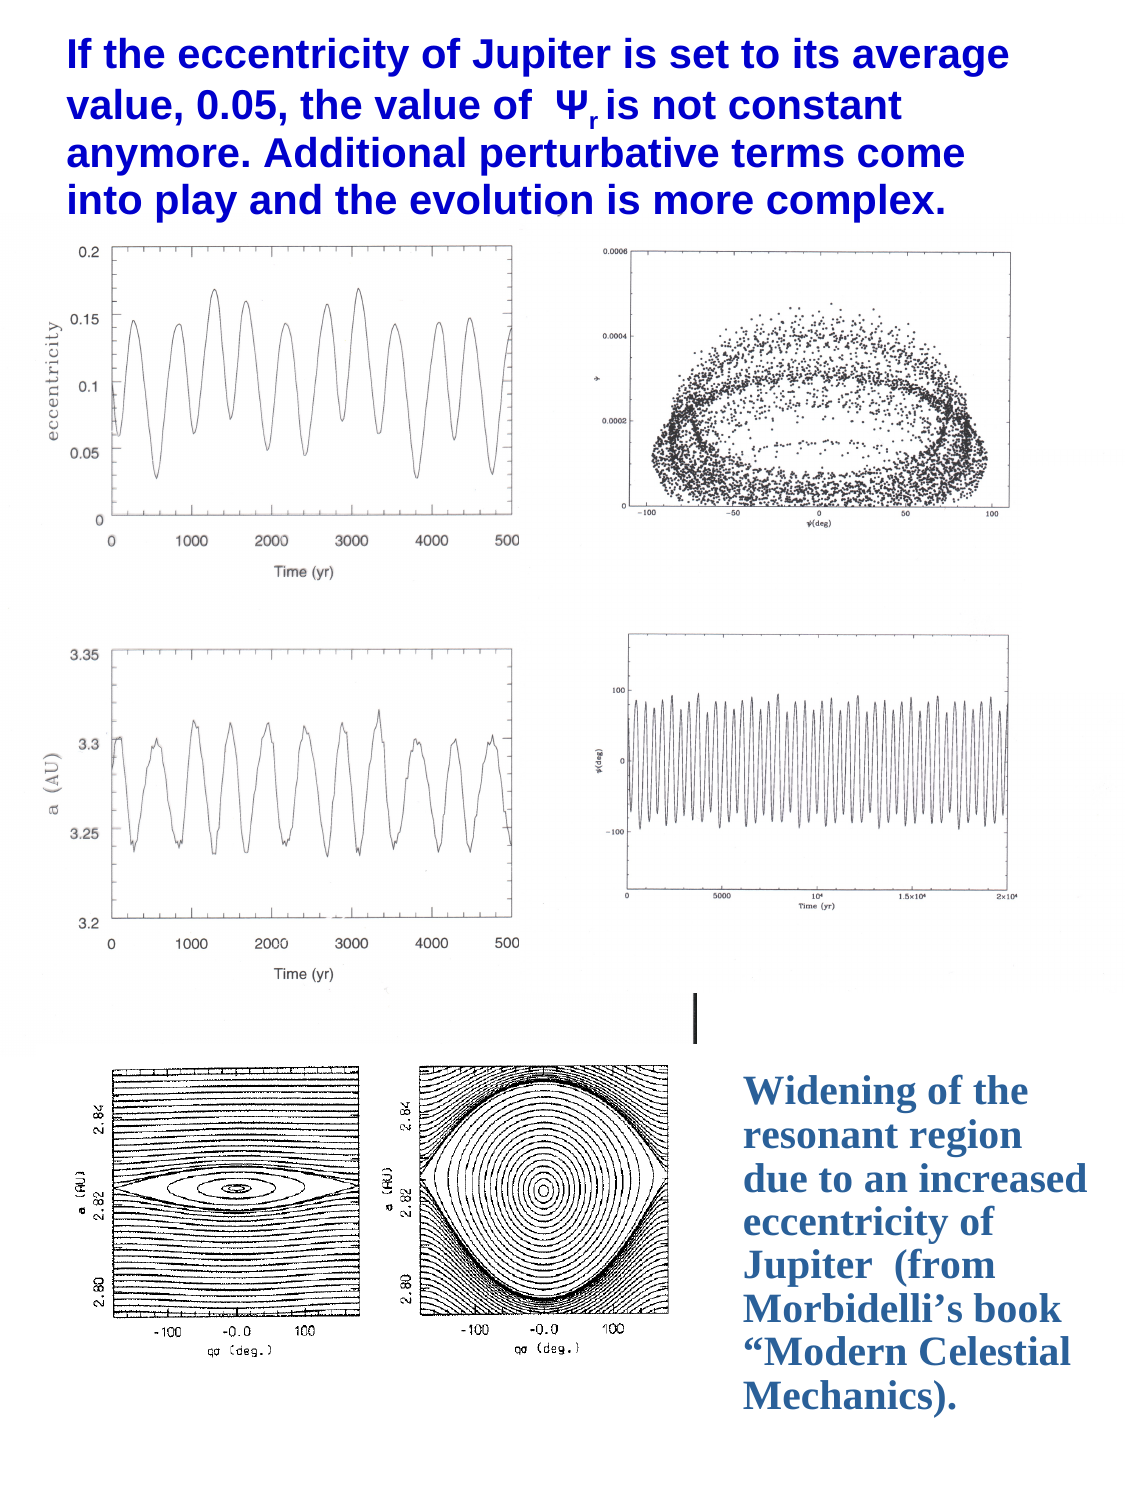

If the eccentricity of Jupiter is set to its average value, 0.05, the value of Ψr is not constant anymore. Additional perturbative terms come into play and the evolution is more complex.
Widening of the resonant region due to an increased eccentricity of Jupiter (from Morbidelli’s book “Modern Celestial Mechanics).